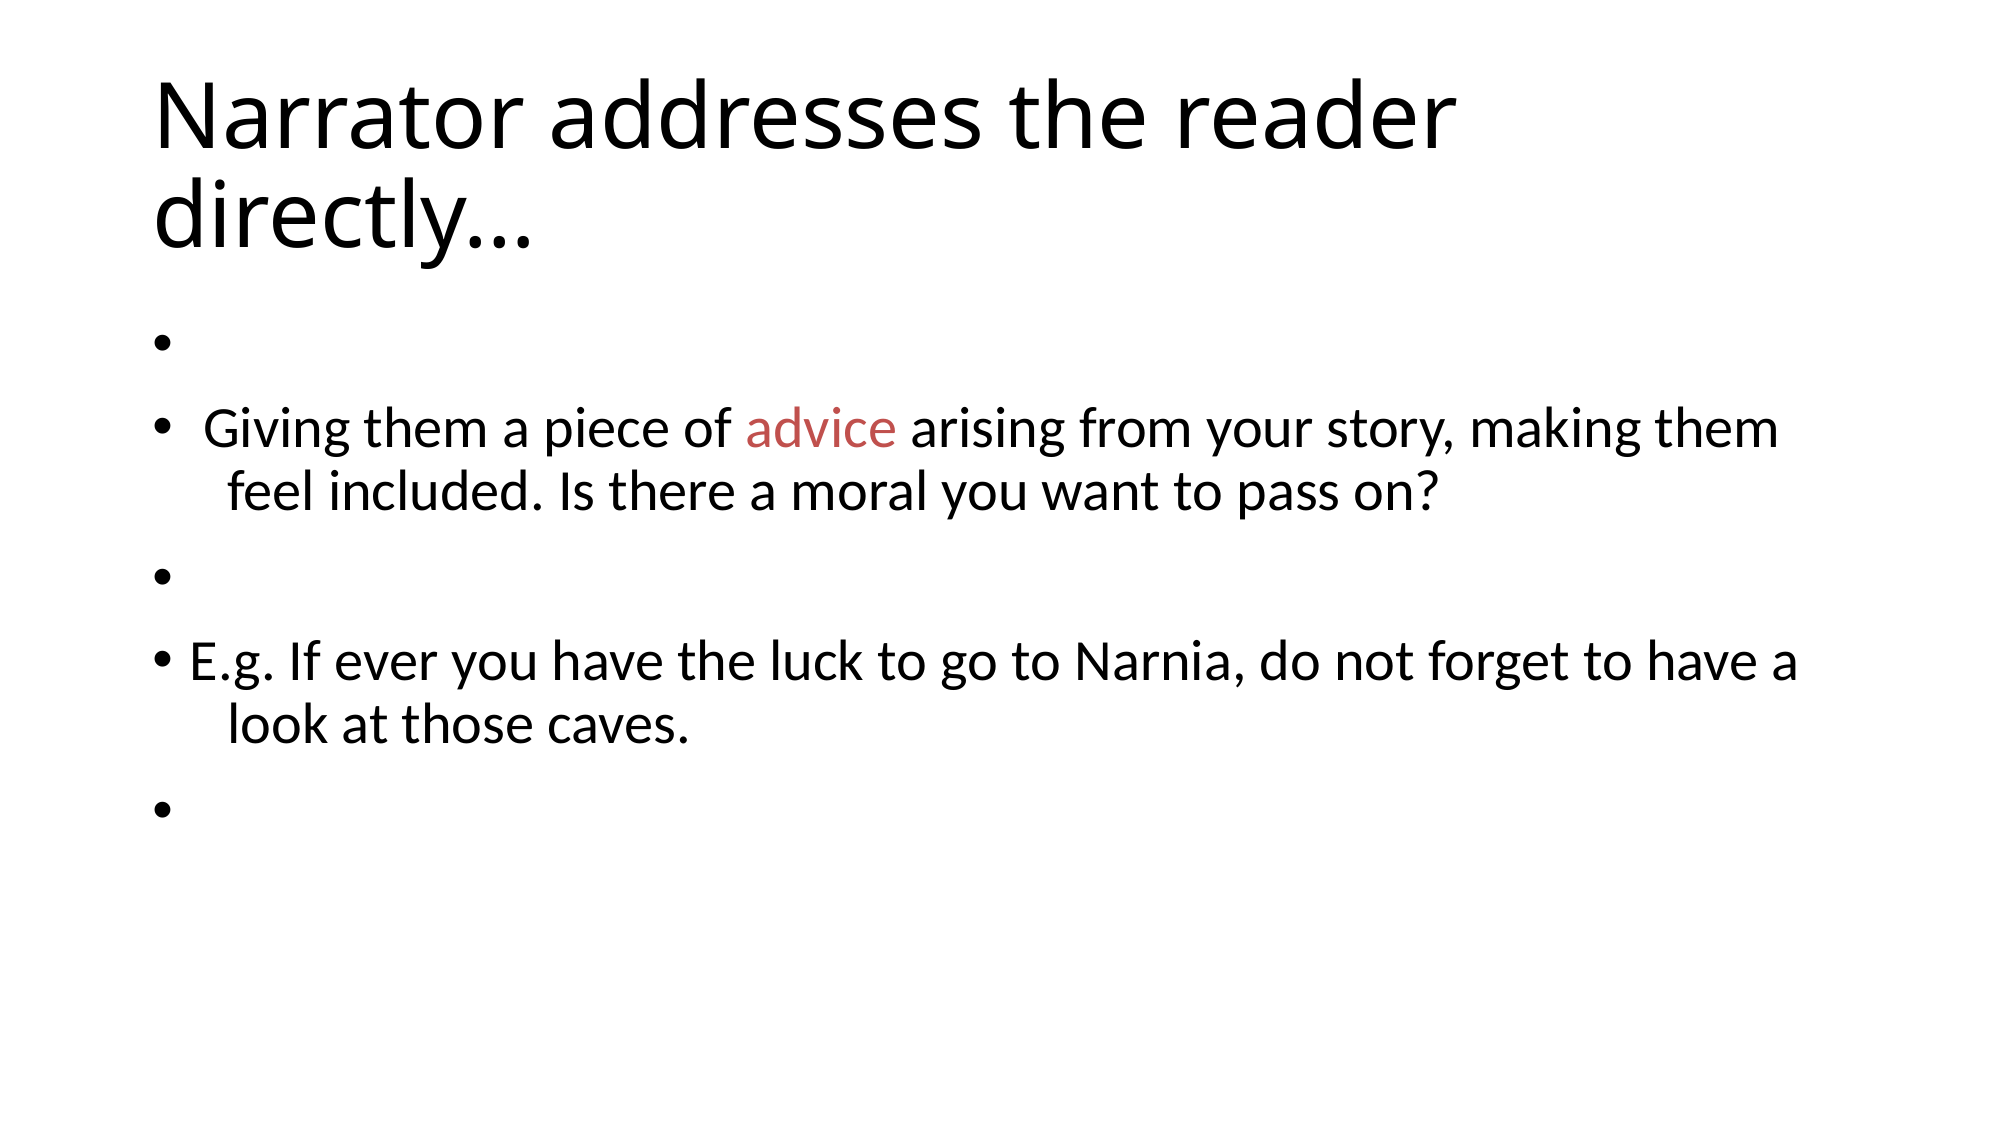

# Narrator addresses the reader directly…
 Giving them a piece of advice arising from your story, making them feel included. Is there a moral you want to pass on?
E.g. If ever you have the luck to go to Narnia, do not forget to have a look at those caves.